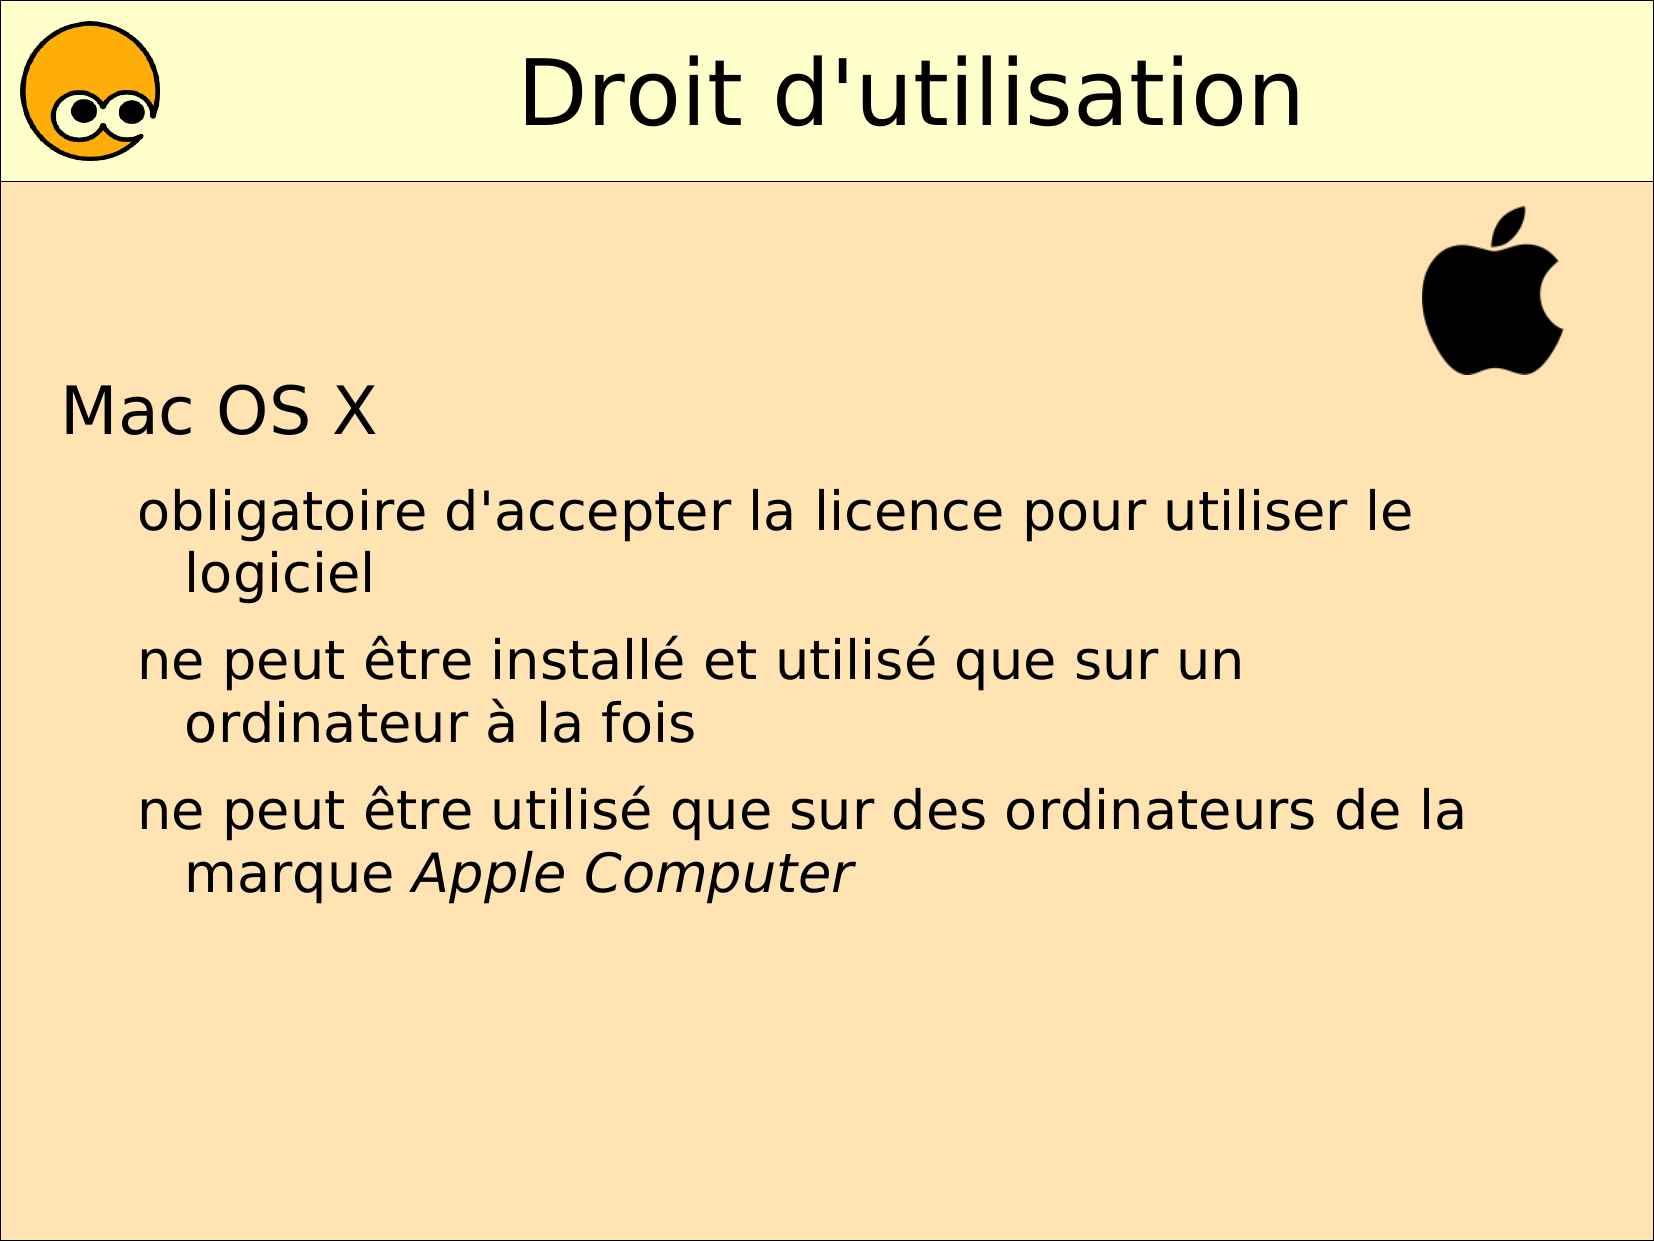

# Droit d'utilisation
Mac OS X
obligatoire d'accepter la licence pour utiliser le logiciel
ne peut être installé et utilisé que sur un ordinateur à la fois
ne peut être utilisé que sur des ordinateurs de la marque Apple Computer